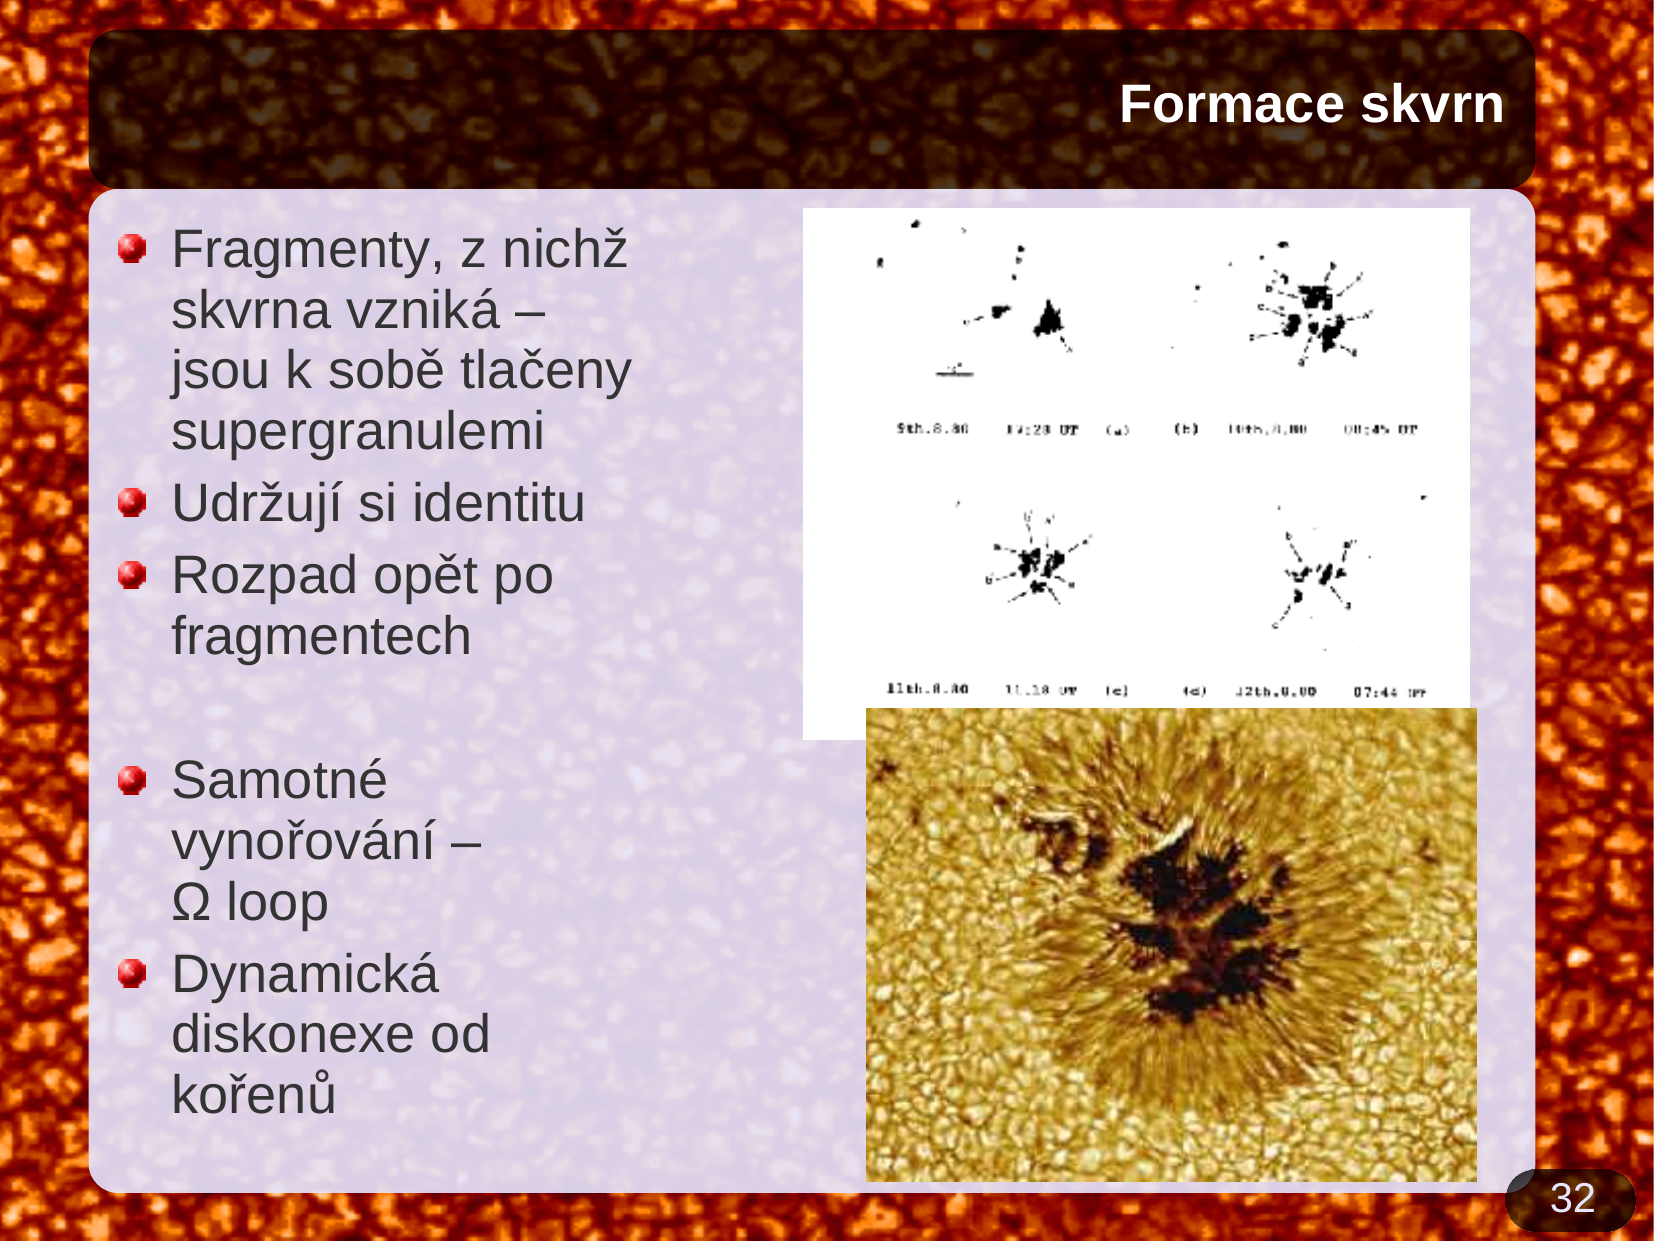

# Formace skvrn
Fragmenty, z nichž skvrna vzniká – jsou k sobě tlačeny supergranulemi
Udržují si identitu
Rozpad opět po fragmentech
Samotné vynořování – Ω loop
Dynamická diskonexe od kořenů